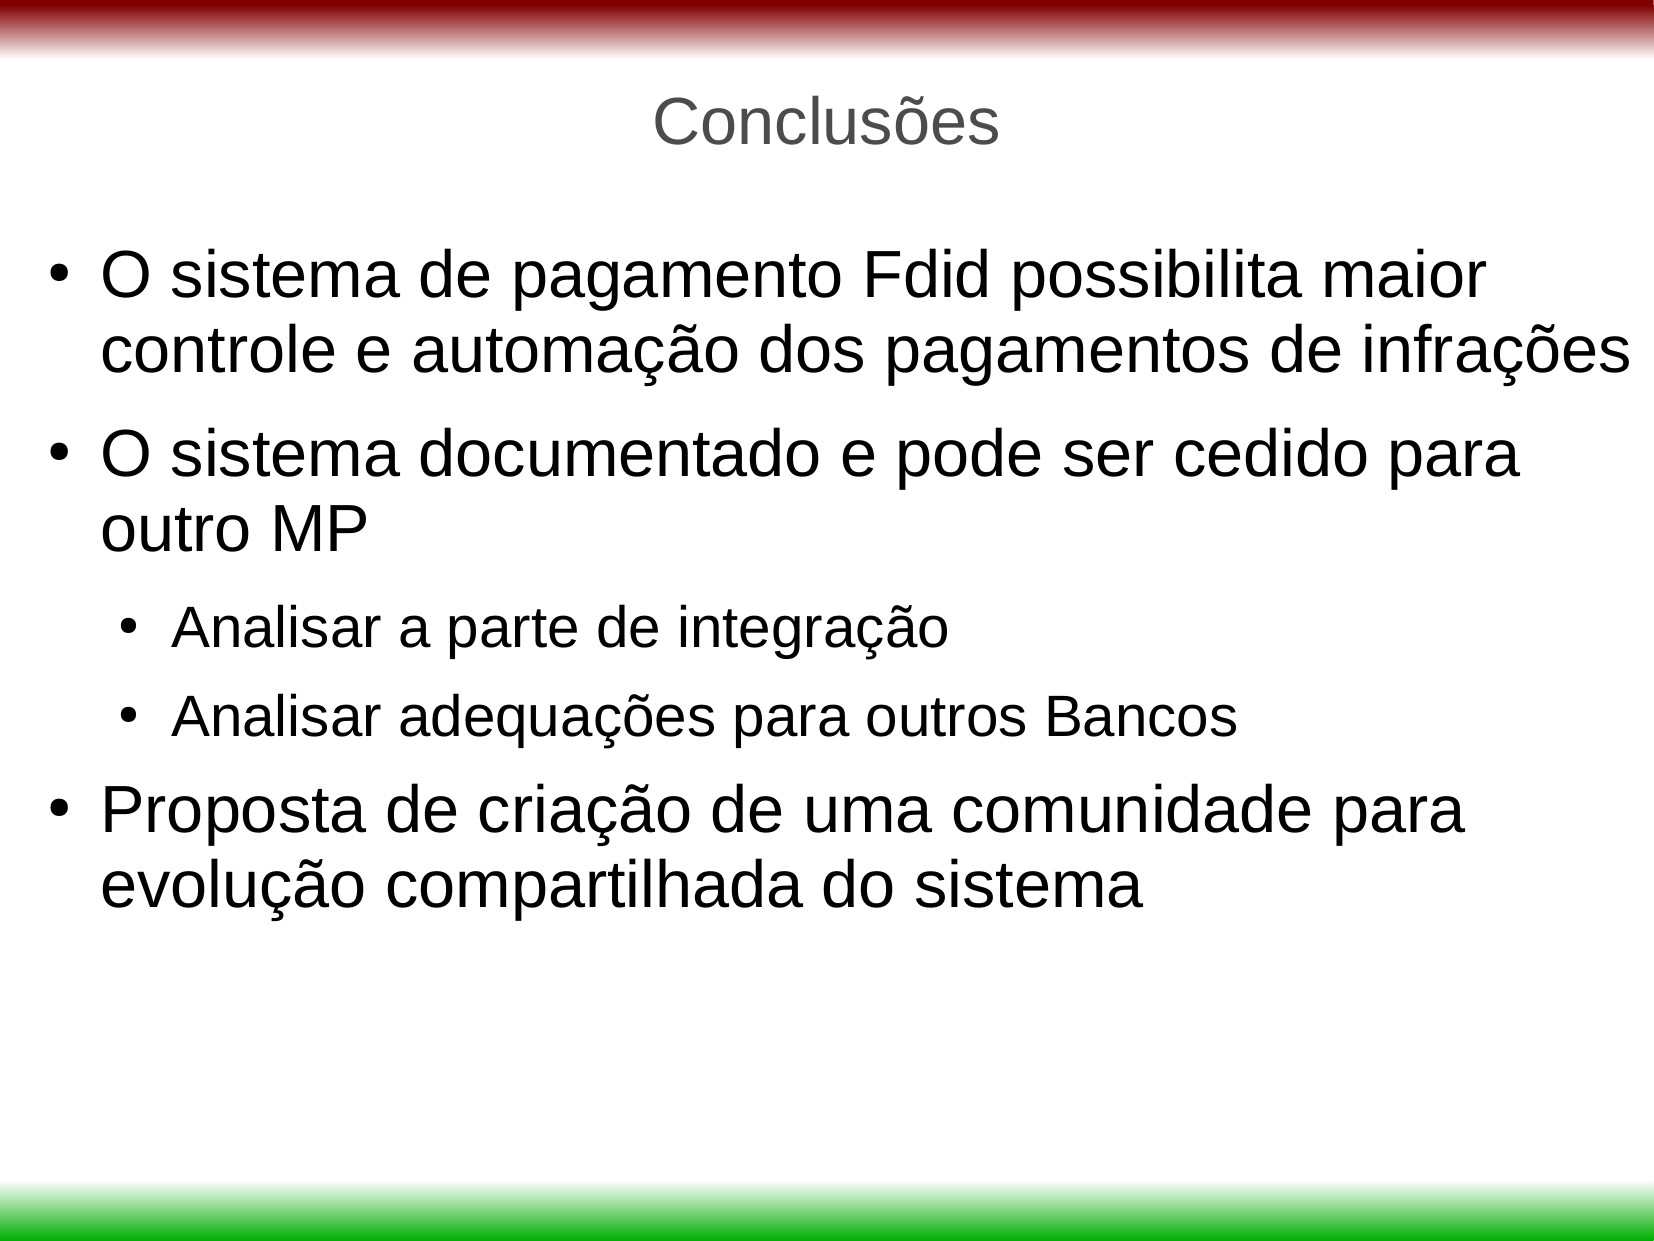

# Conclusões
O sistema de pagamento Fdid possibilita maior controle e automação dos pagamentos de infrações
O sistema documentado e pode ser cedido para outro MP
Analisar a parte de integração
Analisar adequações para outros Bancos
Proposta de criação de uma comunidade para evolução compartilhada do sistema